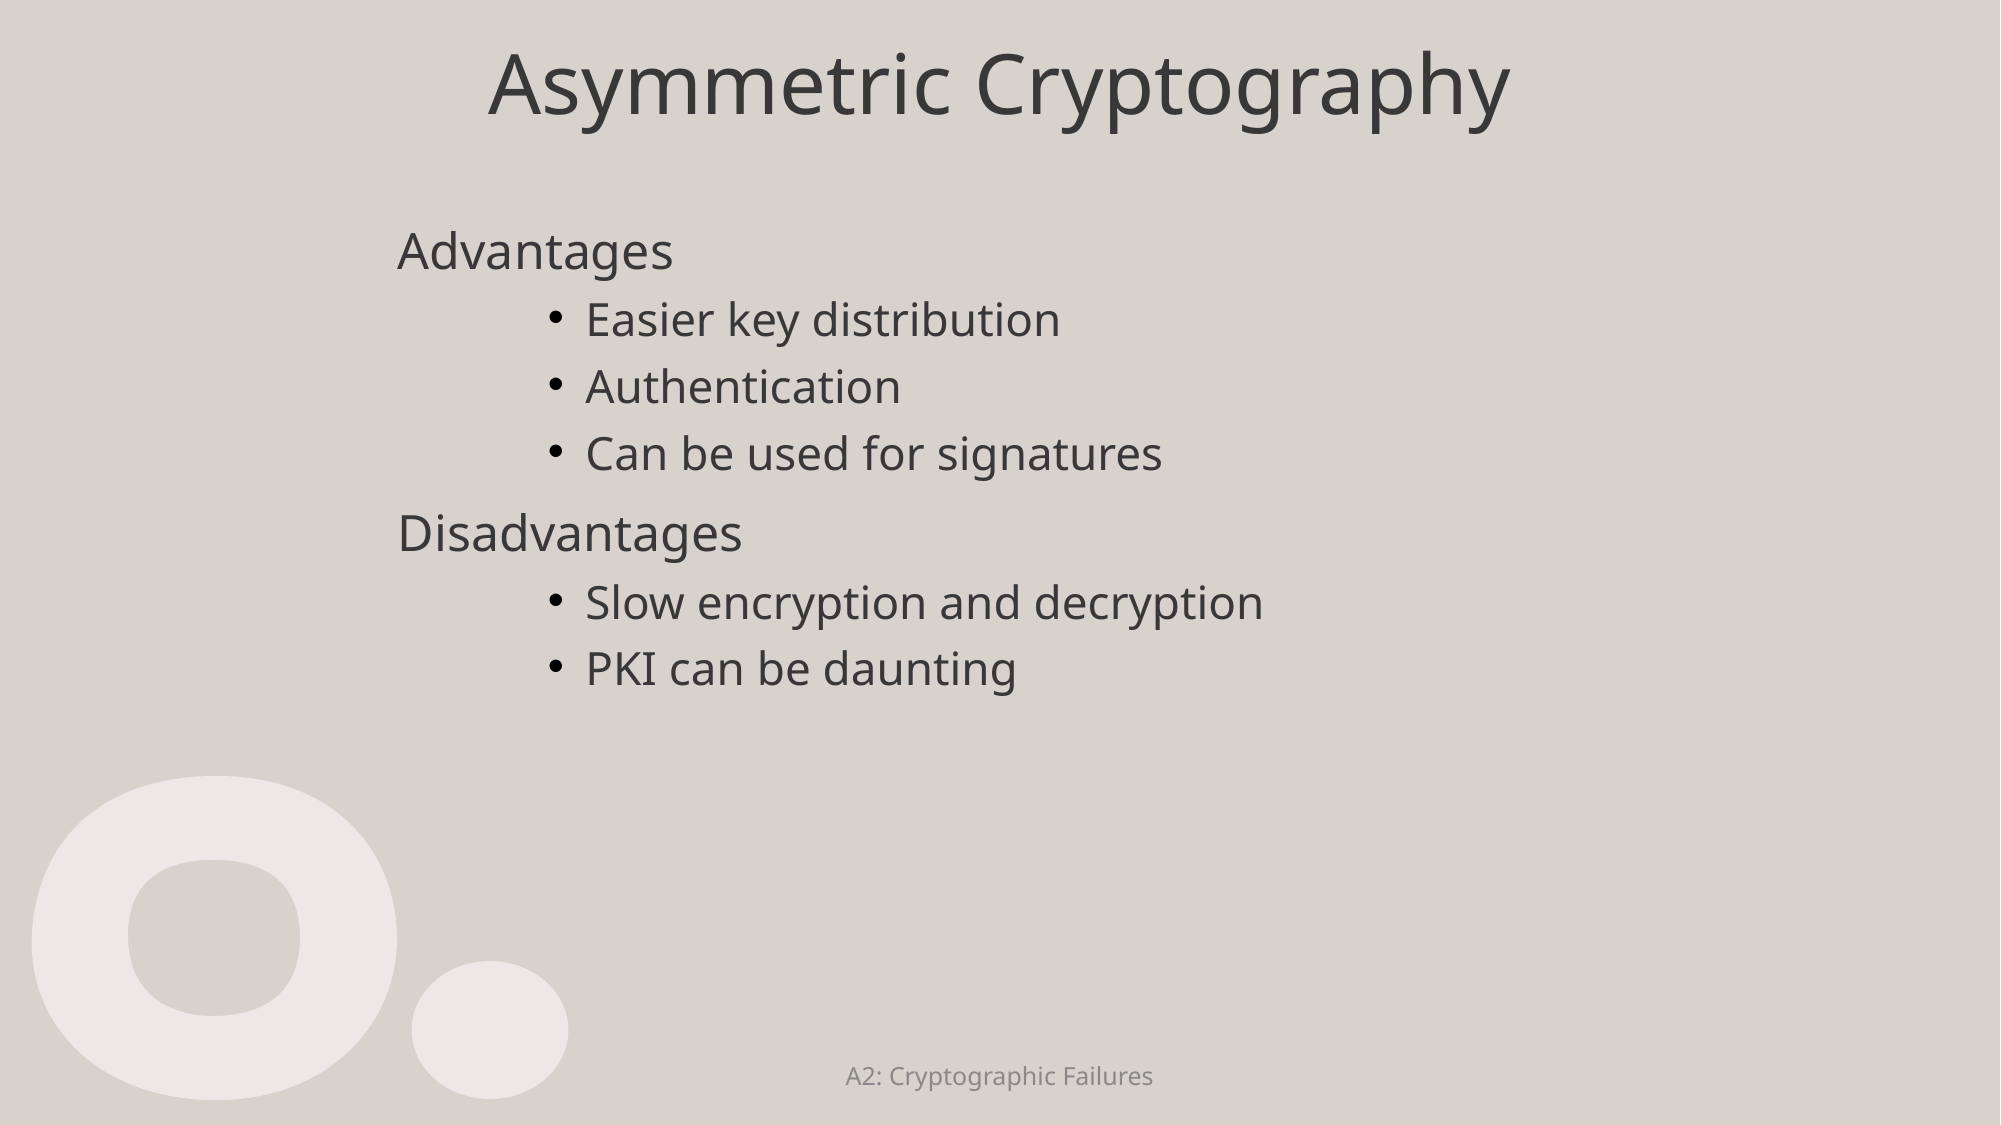

Asymmetric Cryptography
# Advantages
Easier key distribution
Authentication
Can be used for signatures
Disadvantages
Slow encryption and decryption
PKI can be daunting
A2: Cryptographic Failures